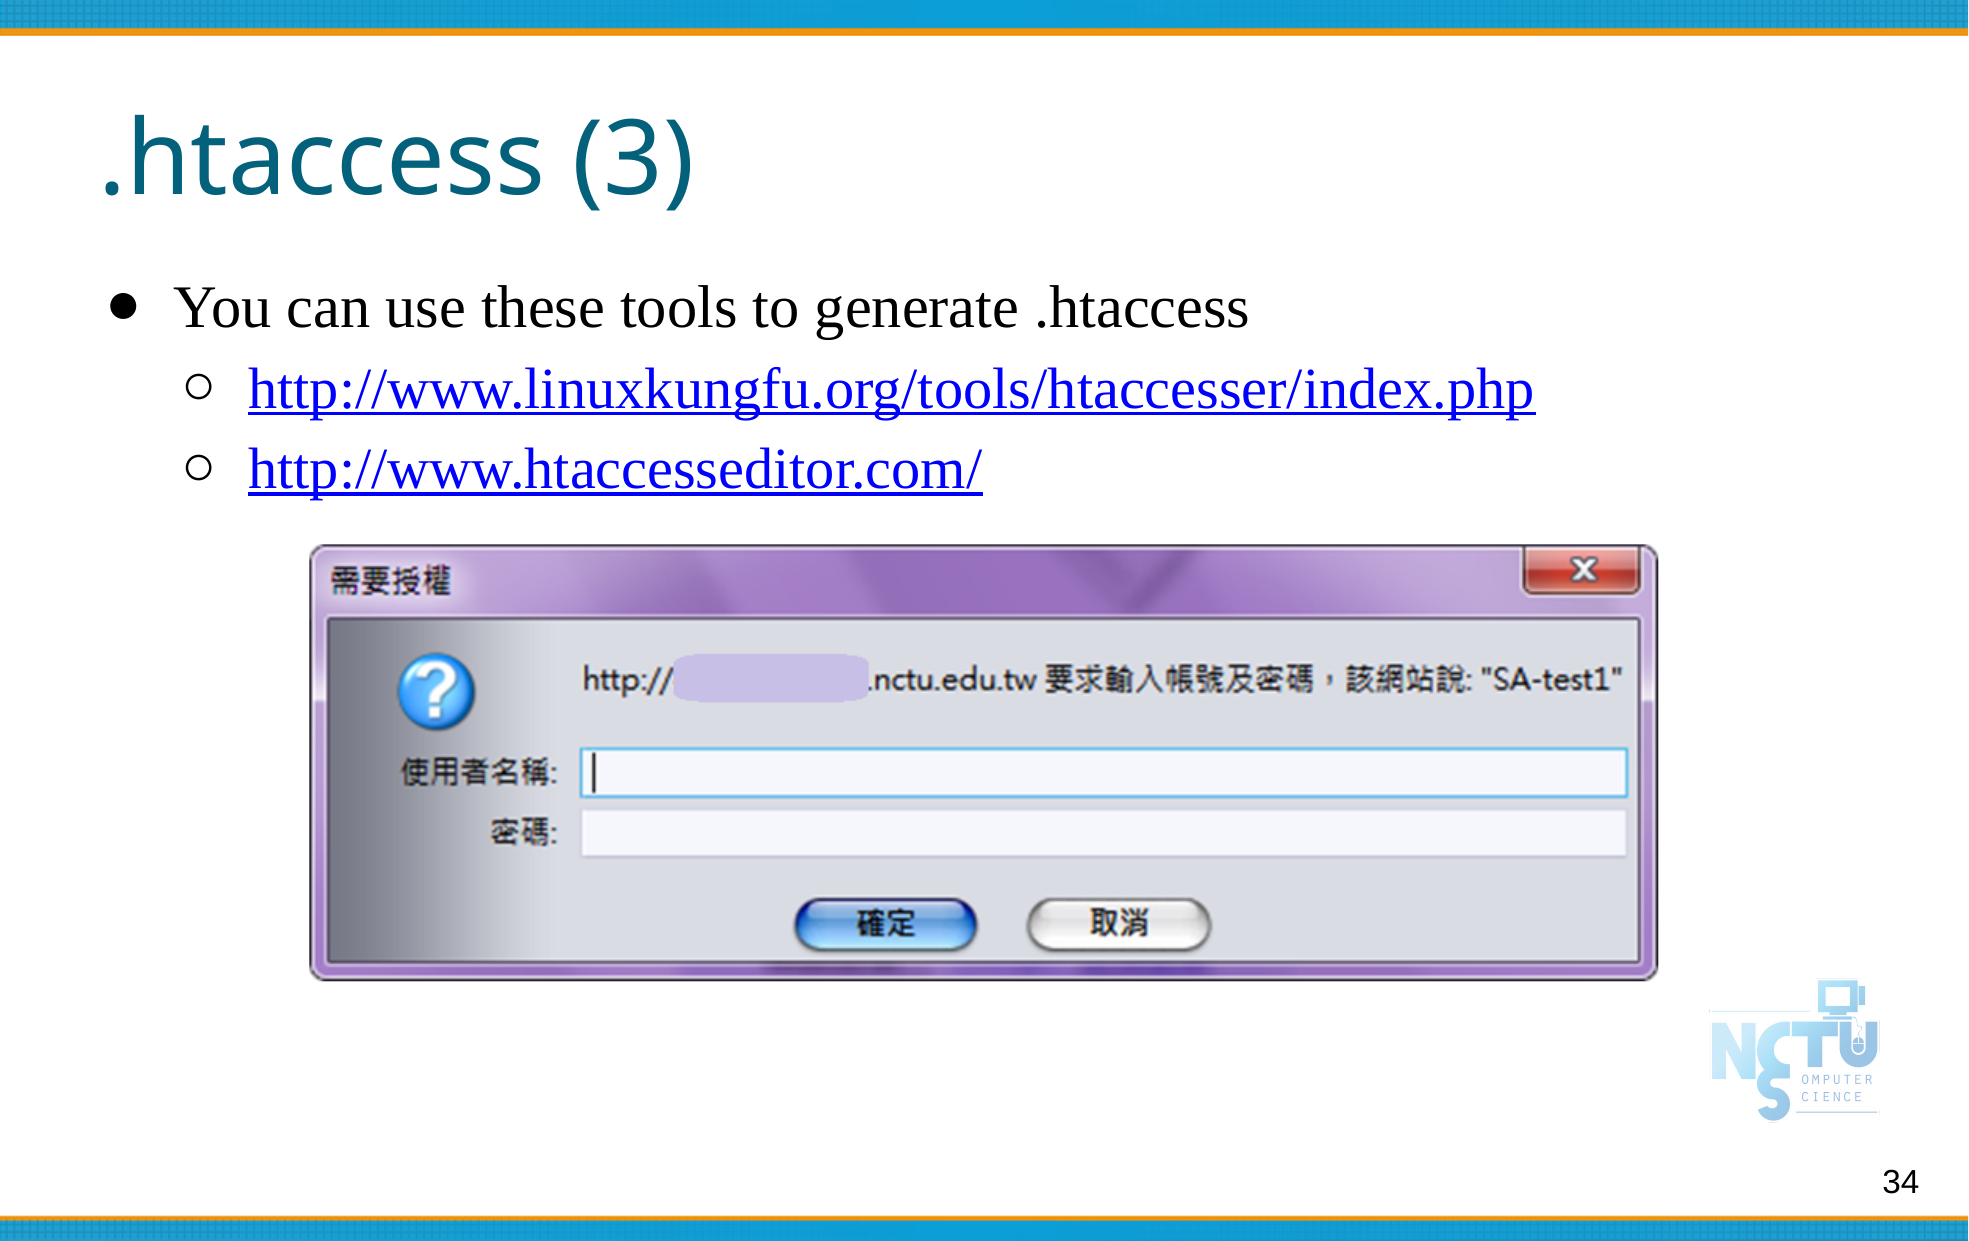

# .htaccess (3)
You can use these tools to generate .htaccess
http://www.linuxkungfu.org/tools/htaccesser/index.php
http://www.htaccesseditor.com/